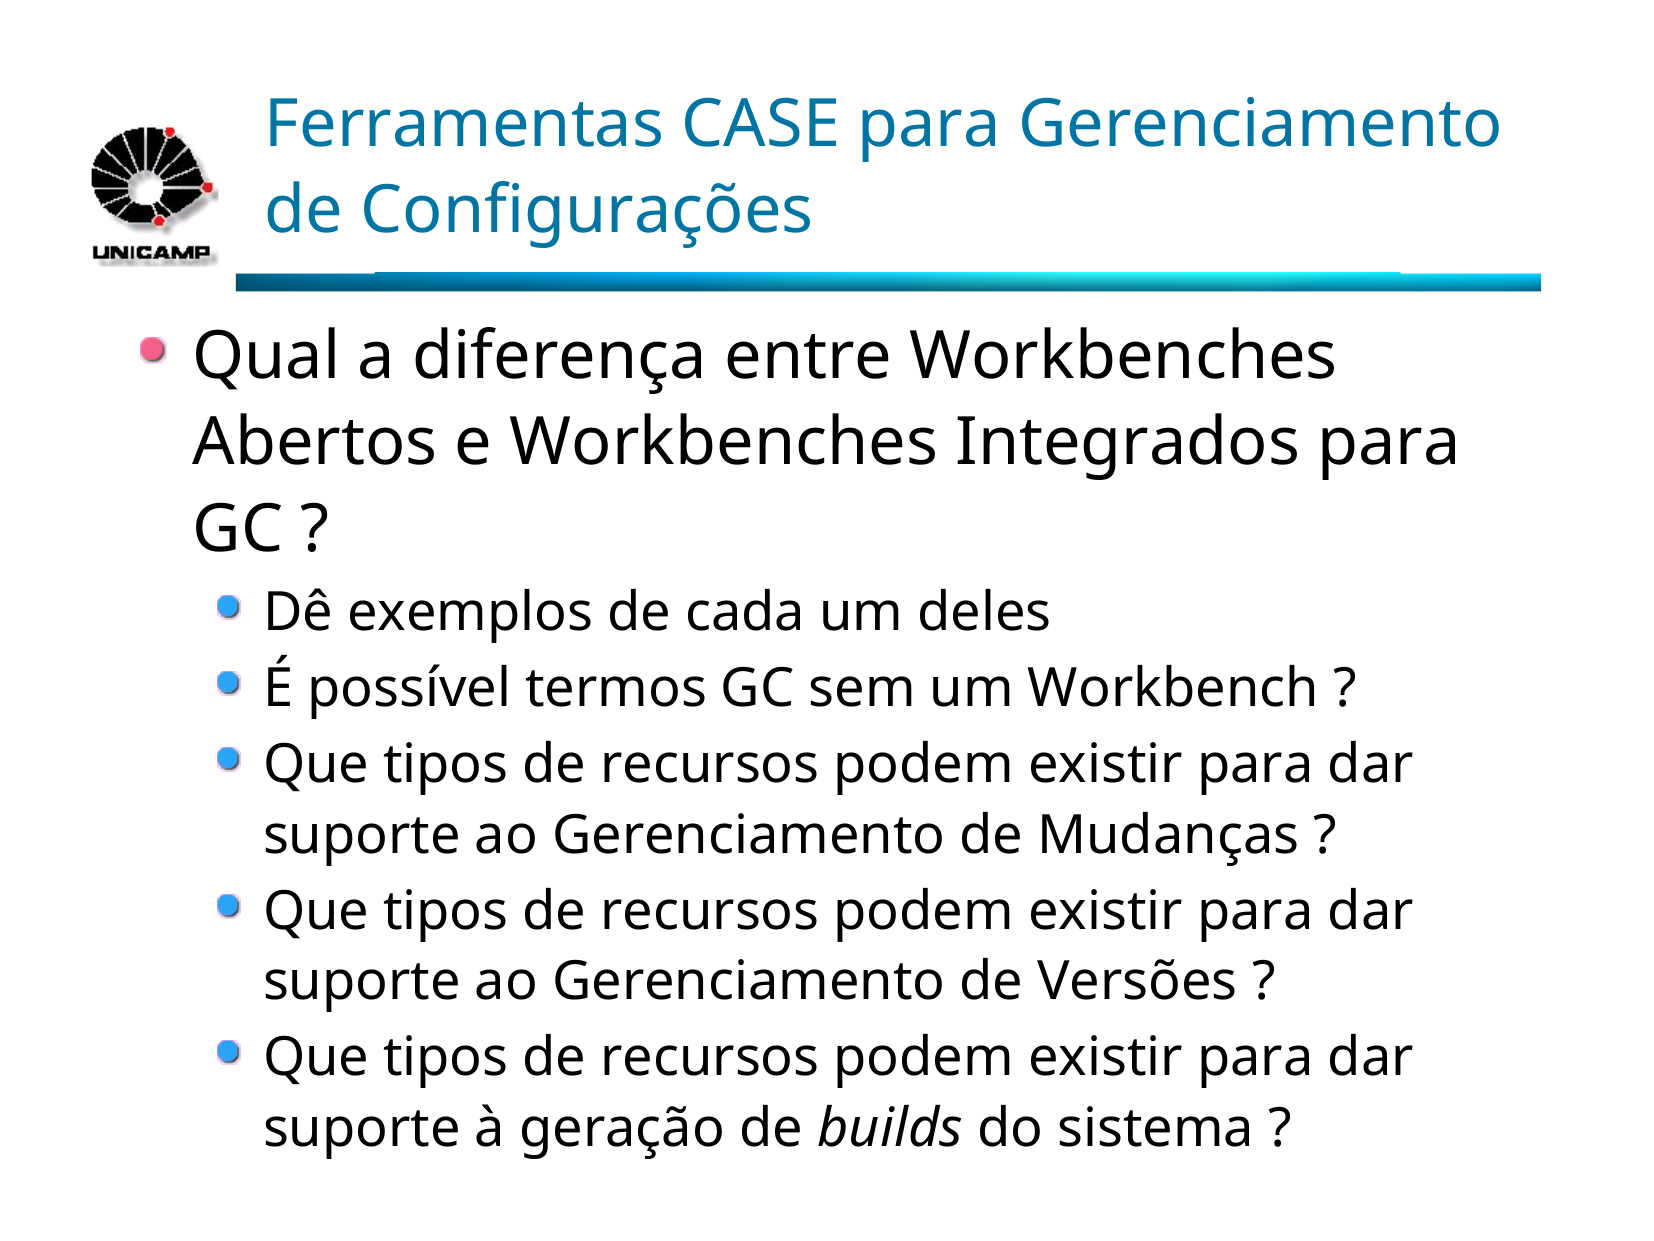

# Ferramentas CASE para Gerenciamento de Configurações
Qual a diferença entre Workbenches Abertos e Workbenches Integrados para GC ?
Dê exemplos de cada um deles
É possível termos GC sem um Workbench ?
Que tipos de recursos podem existir para dar suporte ao Gerenciamento de Mudanças ?
Que tipos de recursos podem existir para dar suporte ao Gerenciamento de Versões ?
Que tipos de recursos podem existir para dar suporte à geração de builds do sistema ?